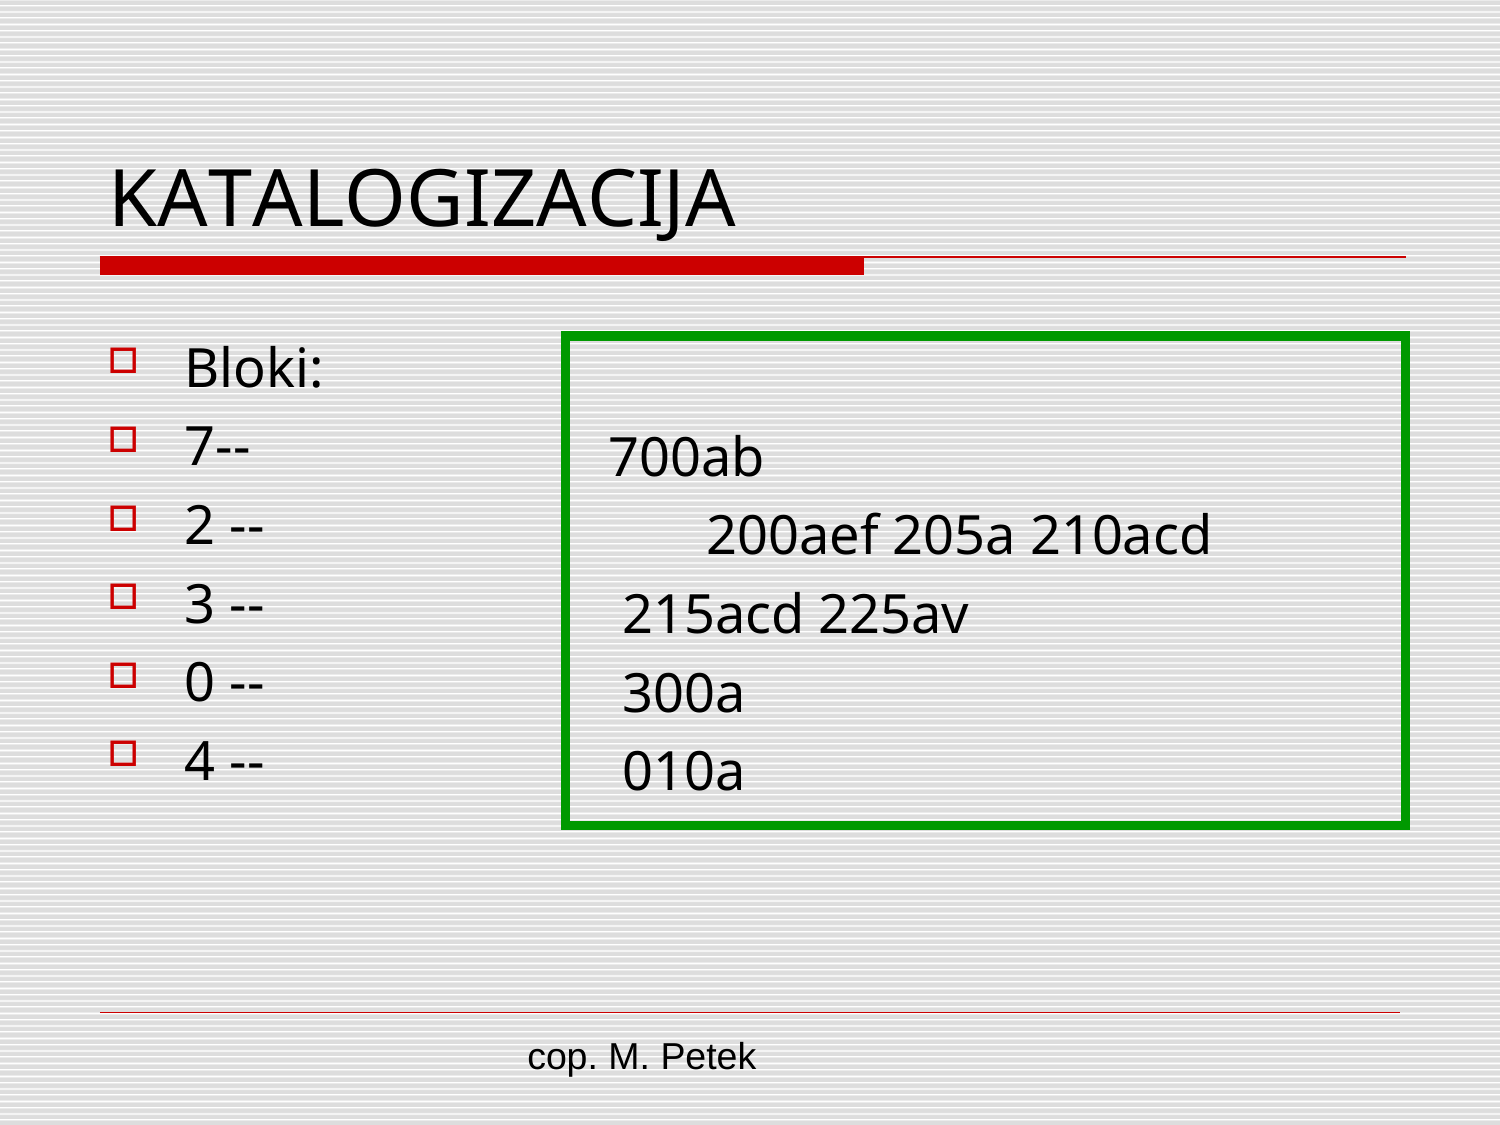

# KATALOGIZACIJA
Bloki:
7--
2 --
3 --
0 --
4 --
 700ab
 200aef 205a 210acd
 215acd 225av
 300a
 010a
cop. M. Petek